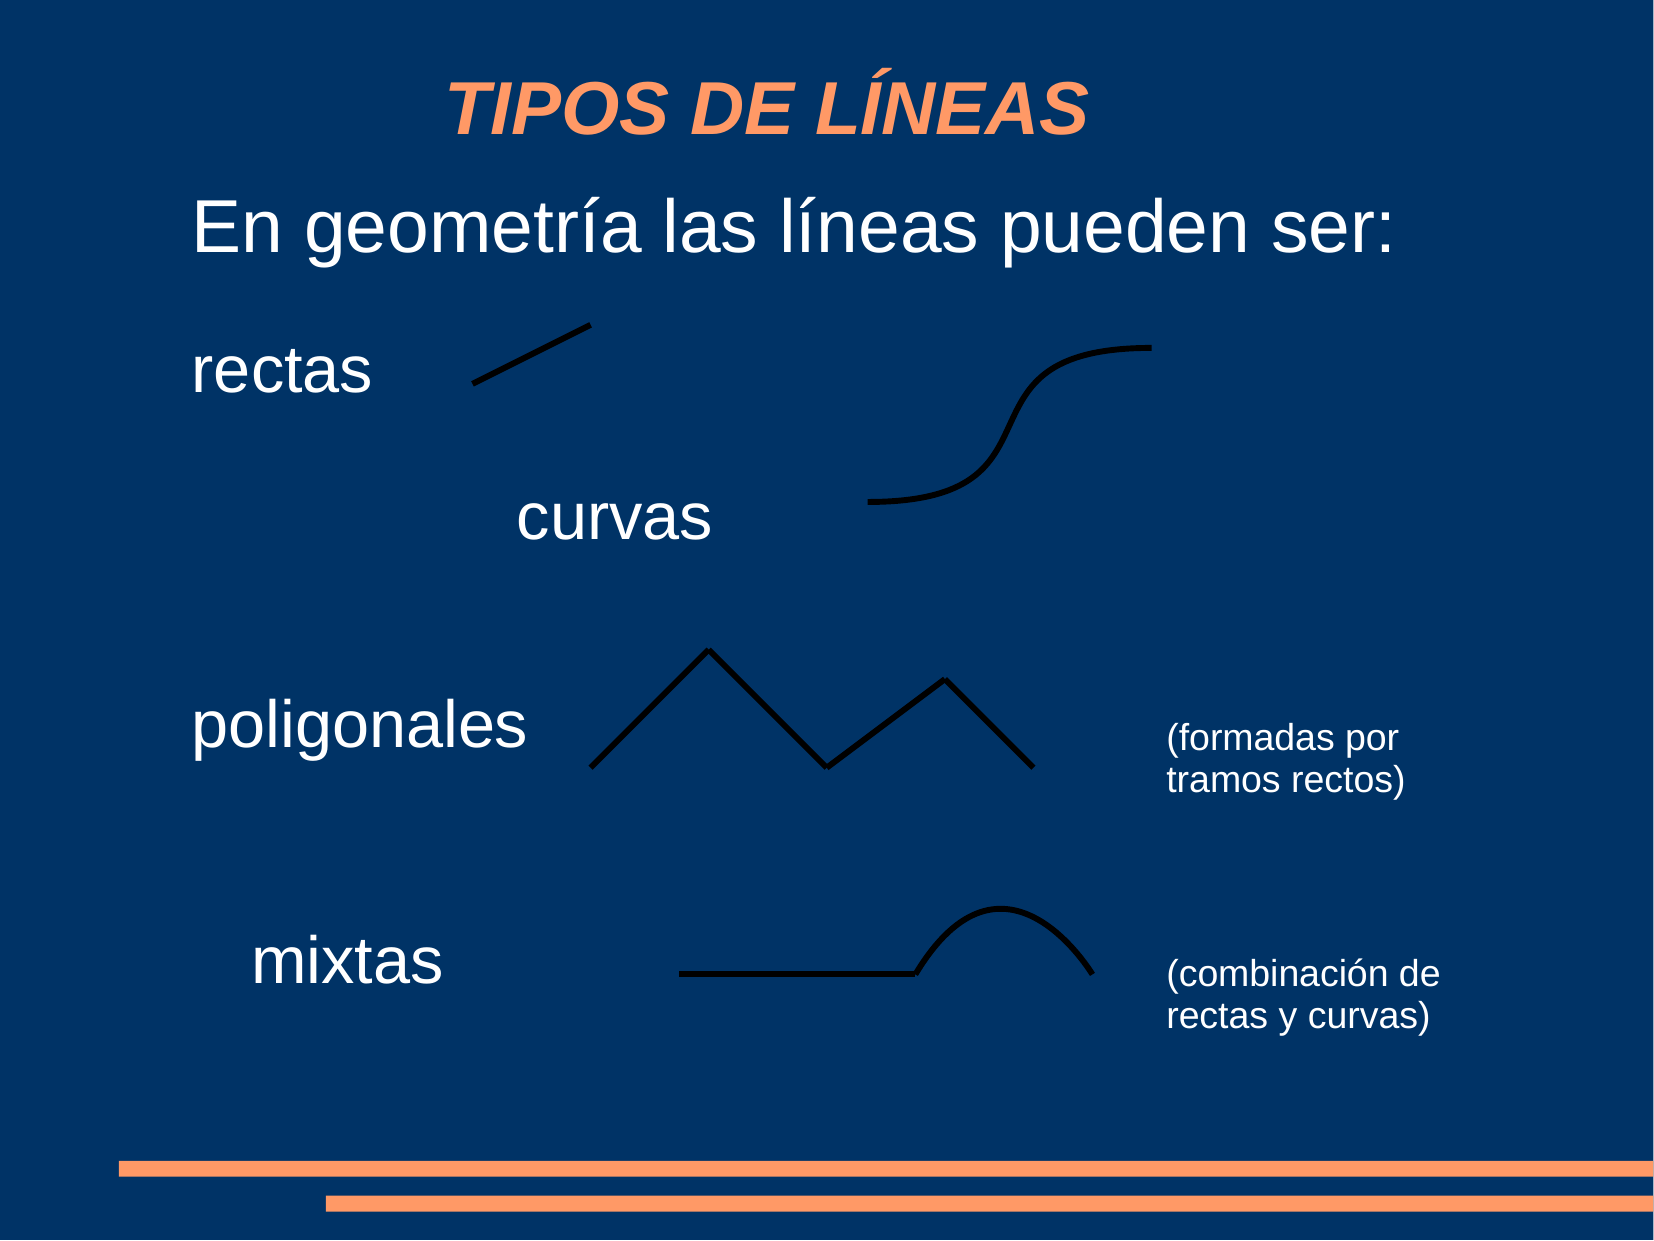

TIPOS DE LÍNEAS
En geometría las líneas pueden ser:
rectas
curvas
poligonales
(formadas por tramos rectos)
mixtas
(combinación de rectas y curvas)